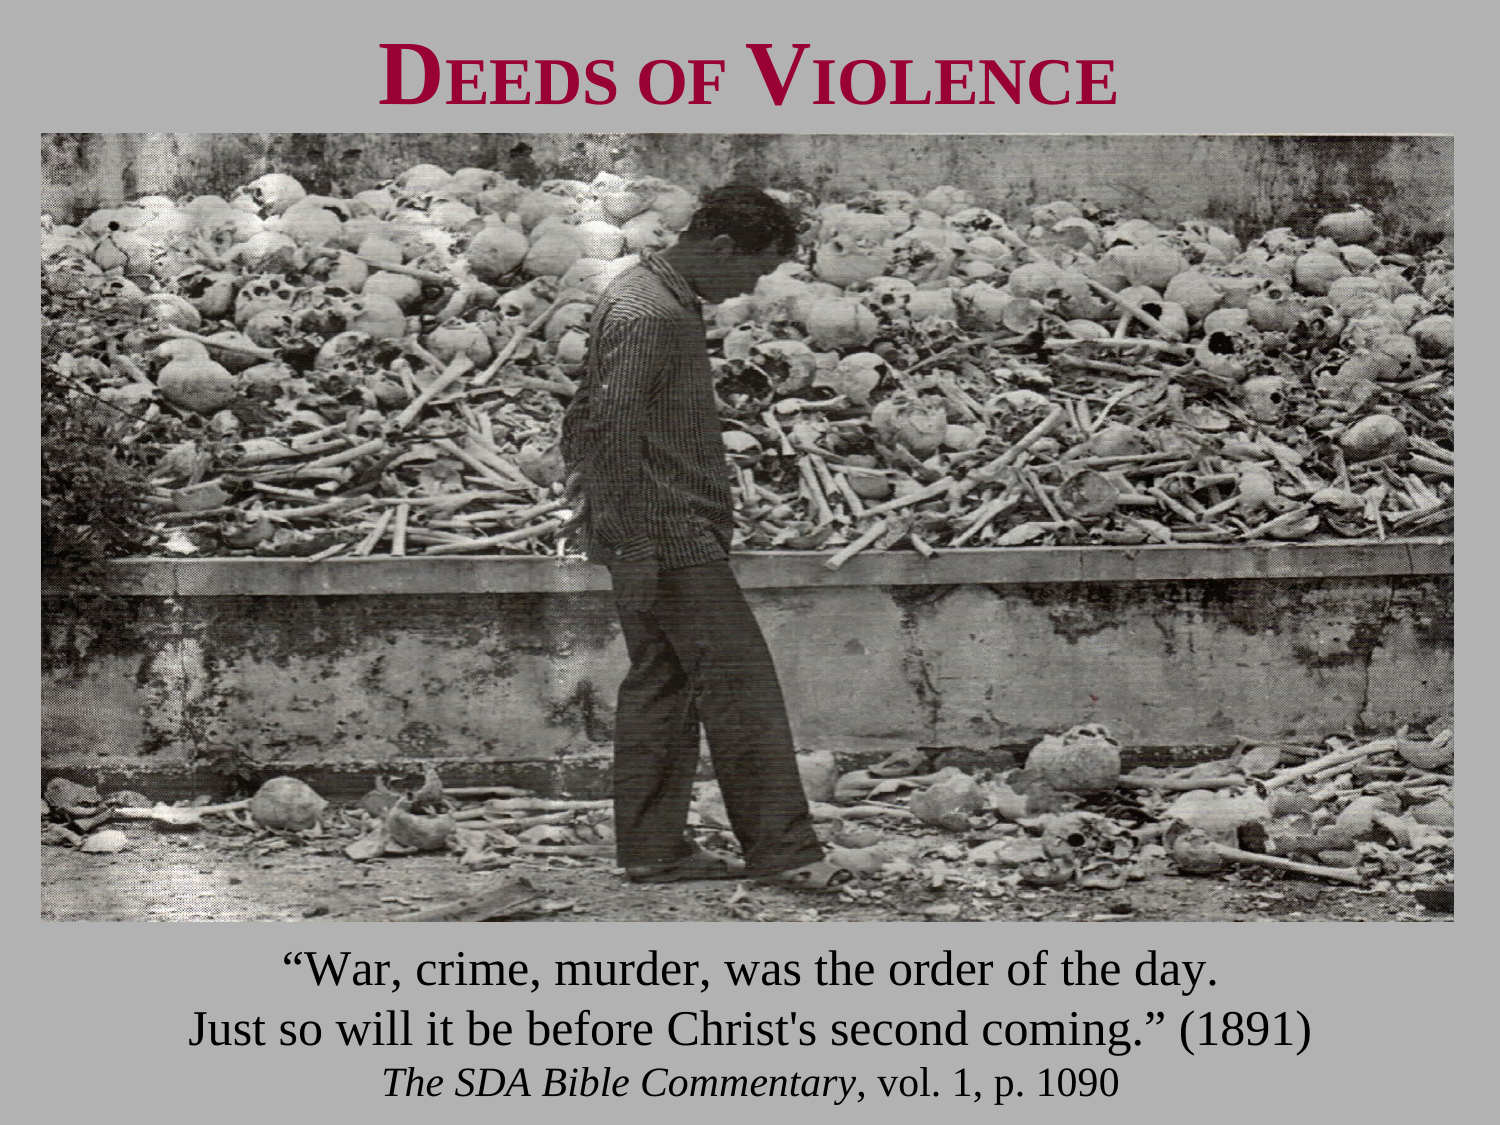

DEEDS OF VIOLENCE
“War, crime, murder, was the order of the day.
Just so will it be before Christ's second coming.” (1891)
The SDA Bible Commentary, vol. 1, p. 1090